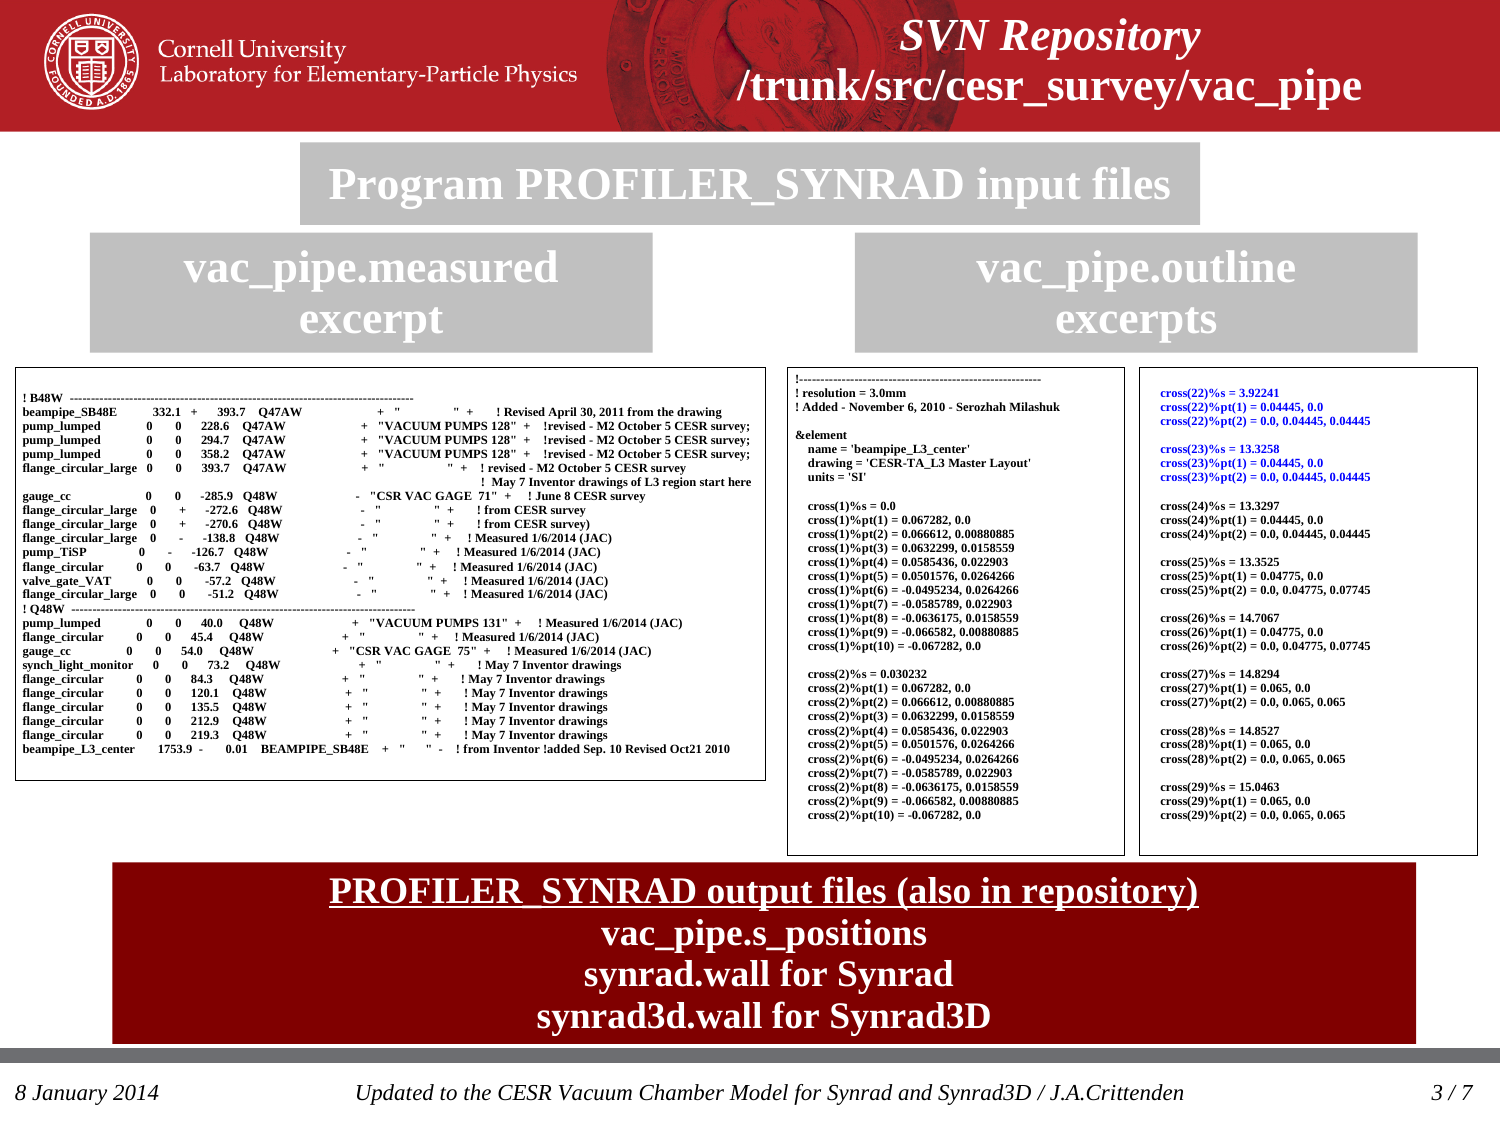

# SVN Repository /trunk/src/cesr_survey/vac_pipe
Program PROFILER_SYNRAD input files
vac_pipe.measured
excerpt
vac_pipe.outline
excerpts
! B48W ---------------------------------------------------------------------------------
beampipe_SB48E 332.1 + 393.7 Q47AW + " " + ! Revised April 30, 2011 from the drawing
pump_lumped 0 0 228.6 Q47AW + "VACUUM PUMPS 128" + !revised - M2 October 5 CESR survey;
pump_lumped 0 0 294.7 Q47AW + "VACUUM PUMPS 128" + !revised - M2 October 5 CESR survey;
pump_lumped 0 0 358.2 Q47AW + "VACUUM PUMPS 128" + !revised - M2 October 5 CESR survey;
flange_circular_large 0 0 393.7 Q47AW + " " + ! revised - M2 October 5 CESR survey
 ! May 7 Inventor drawings of L3 region start here
gauge_cc 0 0 -285.9 Q48W - "CSR VAC GAGE 71" + ! June 8 CESR survey
flange_circular_large 0 + -272.6 Q48W - " " + ! from CESR survey
flange_circular_large 0 + -270.6 Q48W - " " + ! from CESR survey)
flange_circular_large 0 - -138.8 Q48W - " " + ! Measured 1/6/2014 (JAC)
pump_TiSP 0 - -126.7 Q48W - " " + ! Measured 1/6/2014 (JAC)
flange_circular 0 0 -63.7 Q48W - " " + ! Measured 1/6/2014 (JAC)
valve_gate_VAT 0 0 -57.2 Q48W - " " + ! Measured 1/6/2014 (JAC)
flange_circular_large 0 0 -51.2 Q48W - " " + ! Measured 1/6/2014 (JAC)
! Q48W ---------------------------------------------------------------------------------
pump_lumped 0 0 40.0 Q48W + "VACUUM PUMPS 131" + ! Measured 1/6/2014 (JAC)
flange_circular 0 0 45.4 Q48W + " " + ! Measured 1/6/2014 (JAC)
gauge_cc 0 0 54.0 Q48W + "CSR VAC GAGE 75" + ! Measured 1/6/2014 (JAC)
synch_light_monitor 0 0 73.2 Q48W + " " + ! May 7 Inventor drawings
flange_circular 0 0 84.3 Q48W + " " + ! May 7 Inventor drawings
flange_circular 0 0 120.1 Q48W + " " + ! May 7 Inventor drawings
flange_circular 0 0 135.5 Q48W + " " + ! May 7 Inventor drawings
flange_circular 0 0 212.9 Q48W + " " + ! May 7 Inventor drawings
flange_circular 0 0 219.3 Q48W + " " + ! May 7 Inventor drawings
beampipe_L3_center 1753.9 - 0.01 BEAMPIPE_SB48E + " " - ! from Inventor !added Sep. 10 Revised Oct21 2010
!---------------------------------------------------------
! resolution = 3.0mm
! Added - November 6, 2010 - Serozhah Milashuk
&element
 name = 'beampipe_L3_center'
 drawing = 'CESR-TA_L3 Master Layout'
 units = 'SI'
 cross(1)%s = 0.0
 cross(1)%pt(1) = 0.067282, 0.0
 cross(1)%pt(2) = 0.066612, 0.00880885
 cross(1)%pt(3) = 0.0632299, 0.0158559
 cross(1)%pt(4) = 0.0585436, 0.022903
 cross(1)%pt(5) = 0.0501576, 0.0264266
 cross(1)%pt(6) = -0.0495234, 0.0264266
 cross(1)%pt(7) = -0.0585789, 0.022903
 cross(1)%pt(8) = -0.0636175, 0.0158559
 cross(1)%pt(9) = -0.066582, 0.00880885
 cross(1)%pt(10) = -0.067282, 0.0
 cross(2)%s = 0.030232
 cross(2)%pt(1) = 0.067282, 0.0
 cross(2)%pt(2) = 0.066612, 0.00880885
 cross(2)%pt(3) = 0.0632299, 0.0158559
 cross(2)%pt(4) = 0.0585436, 0.022903
 cross(2)%pt(5) = 0.0501576, 0.0264266
 cross(2)%pt(6) = -0.0495234, 0.0264266
 cross(2)%pt(7) = -0.0585789, 0.022903
 cross(2)%pt(8) = -0.0636175, 0.0158559
 cross(2)%pt(9) = -0.066582, 0.00880885
 cross(2)%pt(10) = -0.067282, 0.0
 cross(22)%s = 3.92241
 cross(22)%pt(1) = 0.04445, 0.0
 cross(22)%pt(2) = 0.0, 0.04445, 0.04445
 cross(23)%s = 13.3258
 cross(23)%pt(1) = 0.04445, 0.0
 cross(23)%pt(2) = 0.0, 0.04445, 0.04445
 cross(24)%s = 13.3297
 cross(24)%pt(1) = 0.04445, 0.0
 cross(24)%pt(2) = 0.0, 0.04445, 0.04445
 cross(25)%s = 13.3525
 cross(25)%pt(1) = 0.04775, 0.0
 cross(25)%pt(2) = 0.0, 0.04775, 0.07745
 cross(26)%s = 14.7067
 cross(26)%pt(1) = 0.04775, 0.0
 cross(26)%pt(2) = 0.0, 0.04775, 0.07745
 cross(27)%s = 14.8294
 cross(27)%pt(1) = 0.065, 0.0
 cross(27)%pt(2) = 0.0, 0.065, 0.065
 cross(28)%s = 14.8527
 cross(28)%pt(1) = 0.065, 0.0
 cross(28)%pt(2) = 0.0, 0.065, 0.065
 cross(29)%s = 15.0463
 cross(29)%pt(1) = 0.065, 0.0
 cross(29)%pt(2) = 0.0, 0.065, 0.065
PROFILER_SYNRAD output files (also in repository)
vac_pipe.s_positions
 synrad.wall for Synrad
synrad3d.wall for Synrad3D